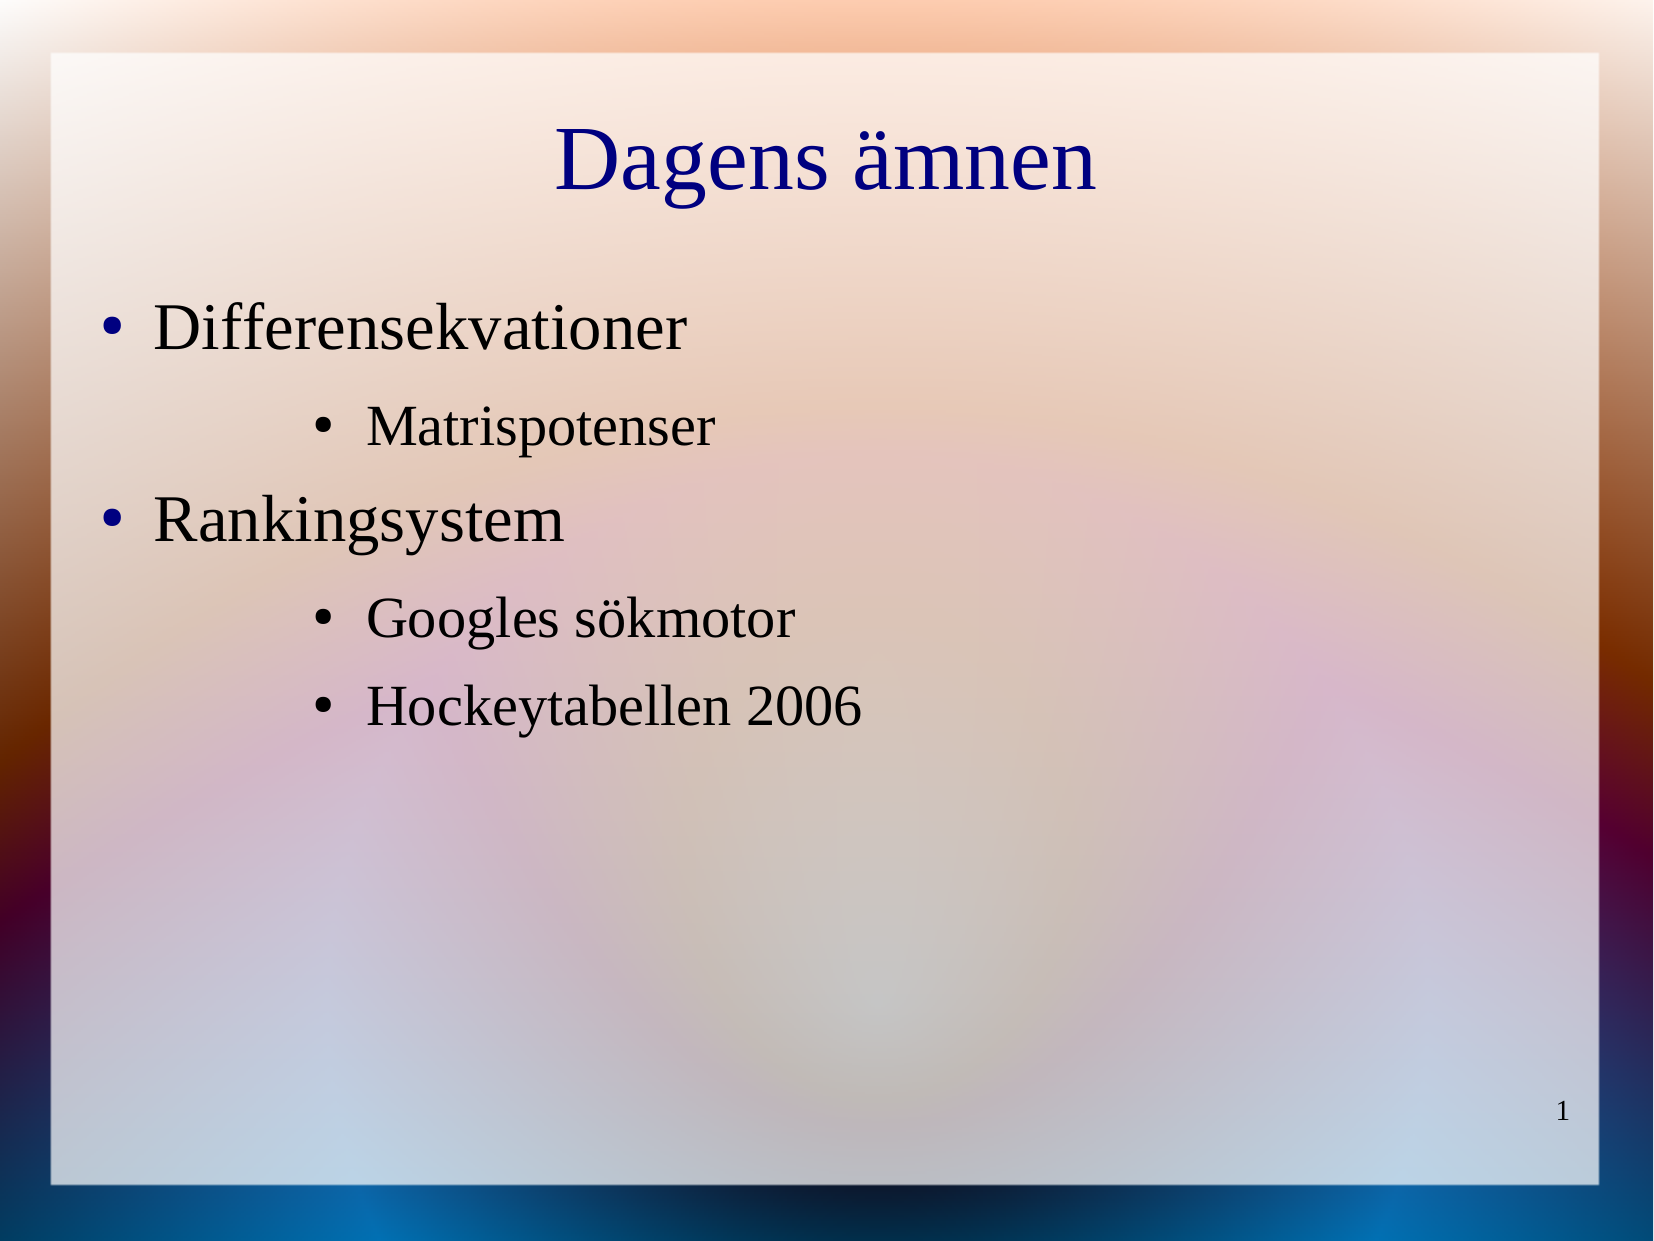

# Dagens ämnen
Differensekvationer
Matrispotenser
Rankingsystem
Googles sökmotor
Hockeytabellen 2006
1